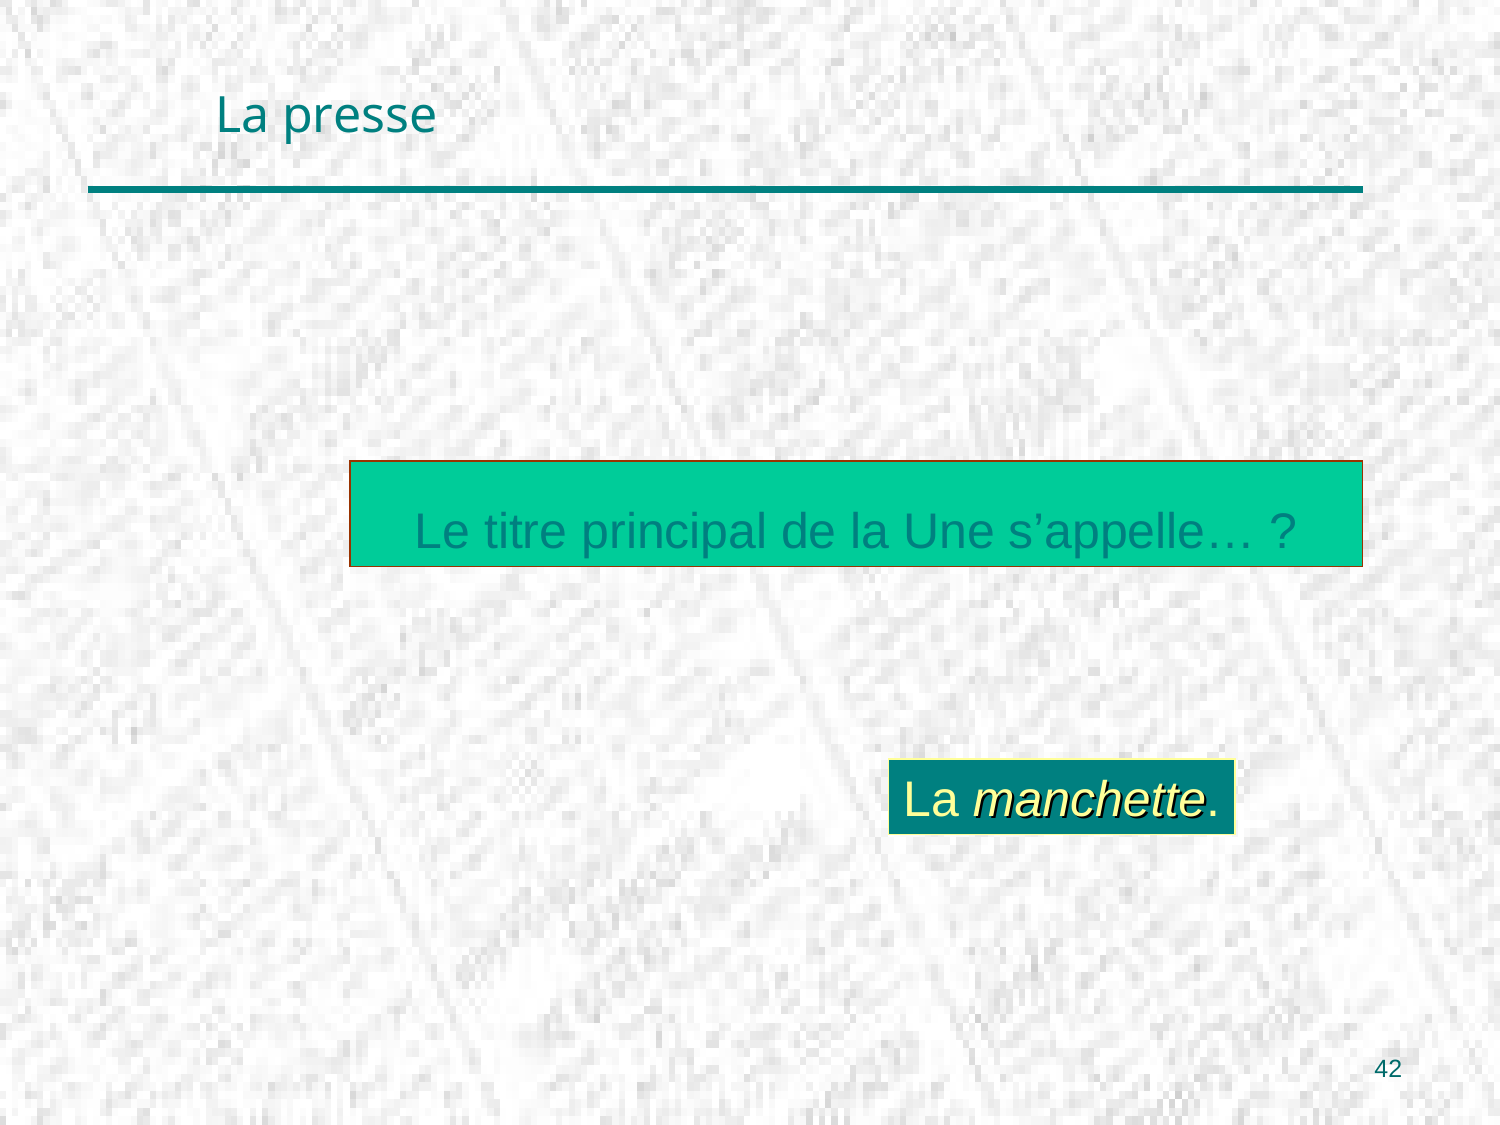

La presse
Le titre principal de la Une s’appelle… ?
La manchette.
42